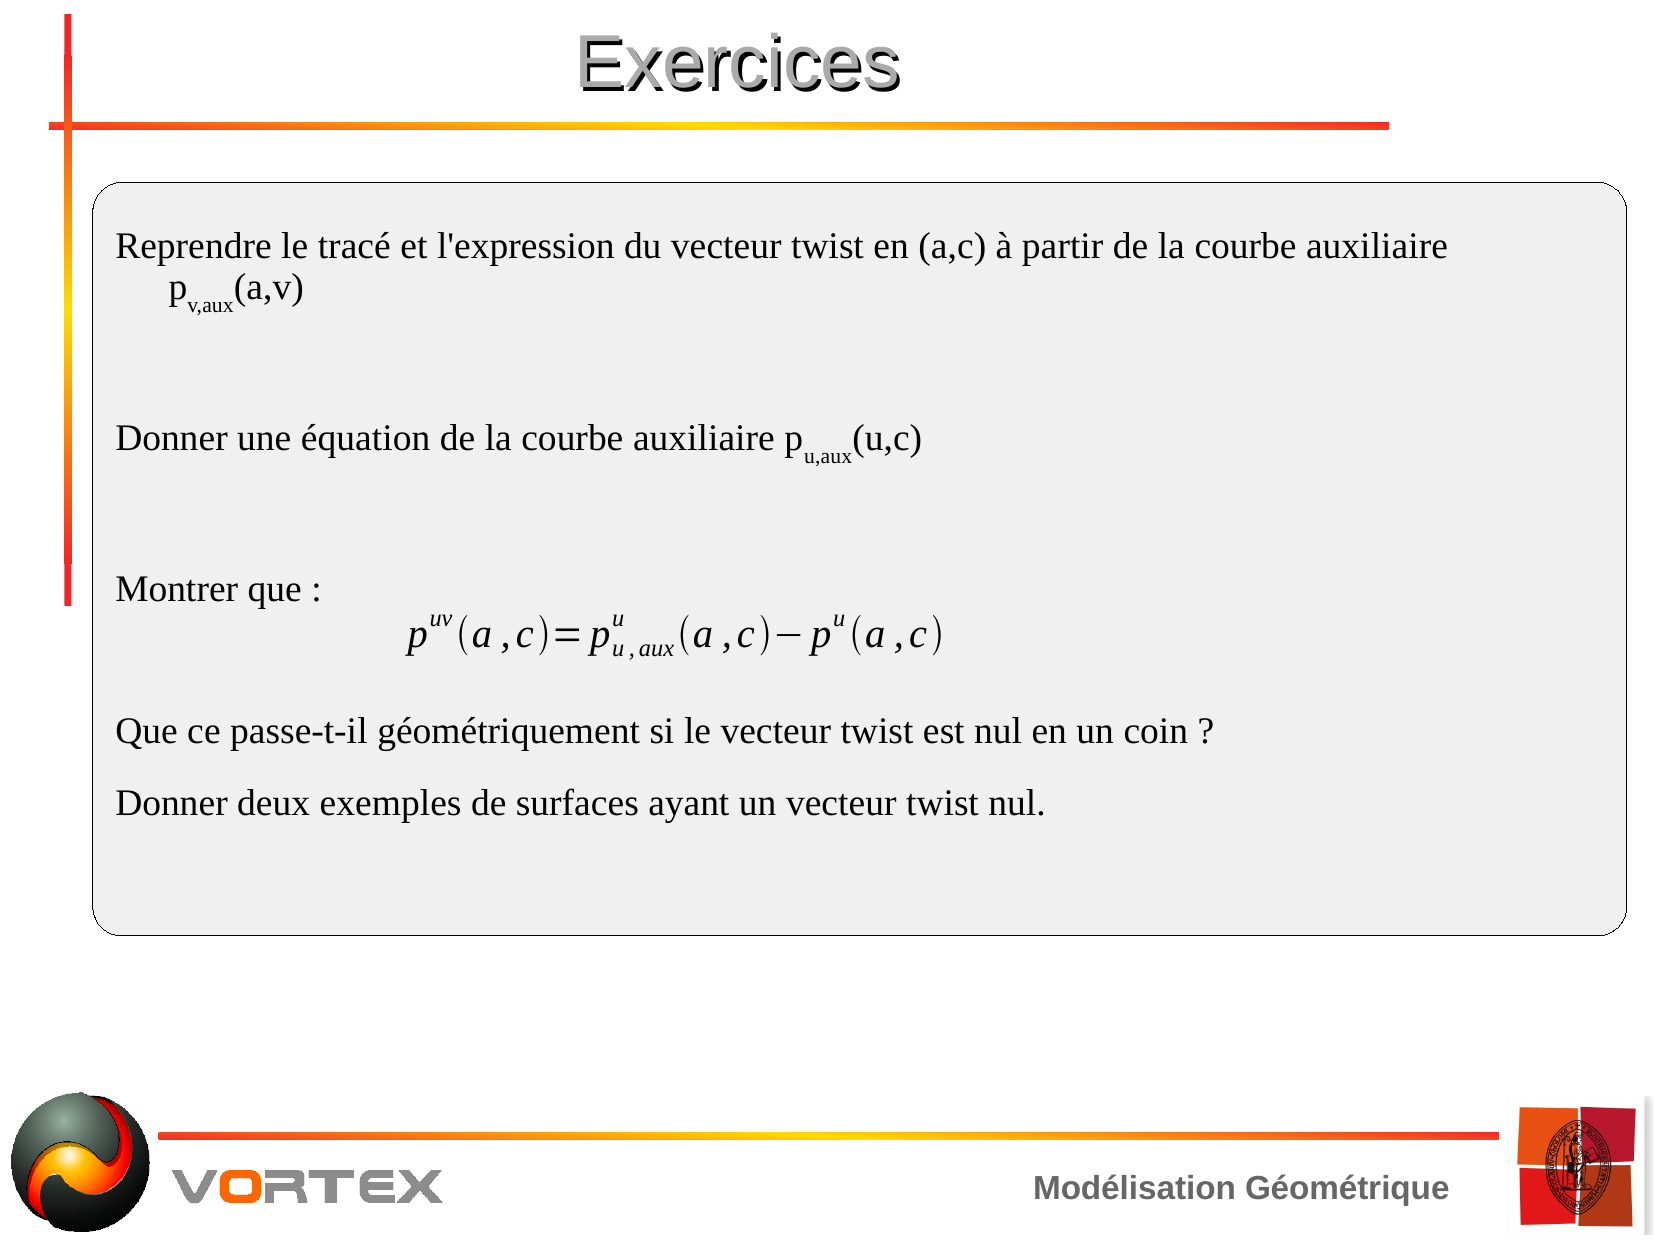

# Exercices
Reprendre le tracé et l'expression du vecteur twist en (a,c) à partir de la courbe auxiliaire pv,aux(a,v)
Donner une équation de la courbe auxiliaire pu,aux(u,c)
Montrer que :
Que ce passe-t-il géométriquement si le vecteur twist est nul en un coin ?
Donner deux exemples de surfaces ayant un vecteur twist nul.